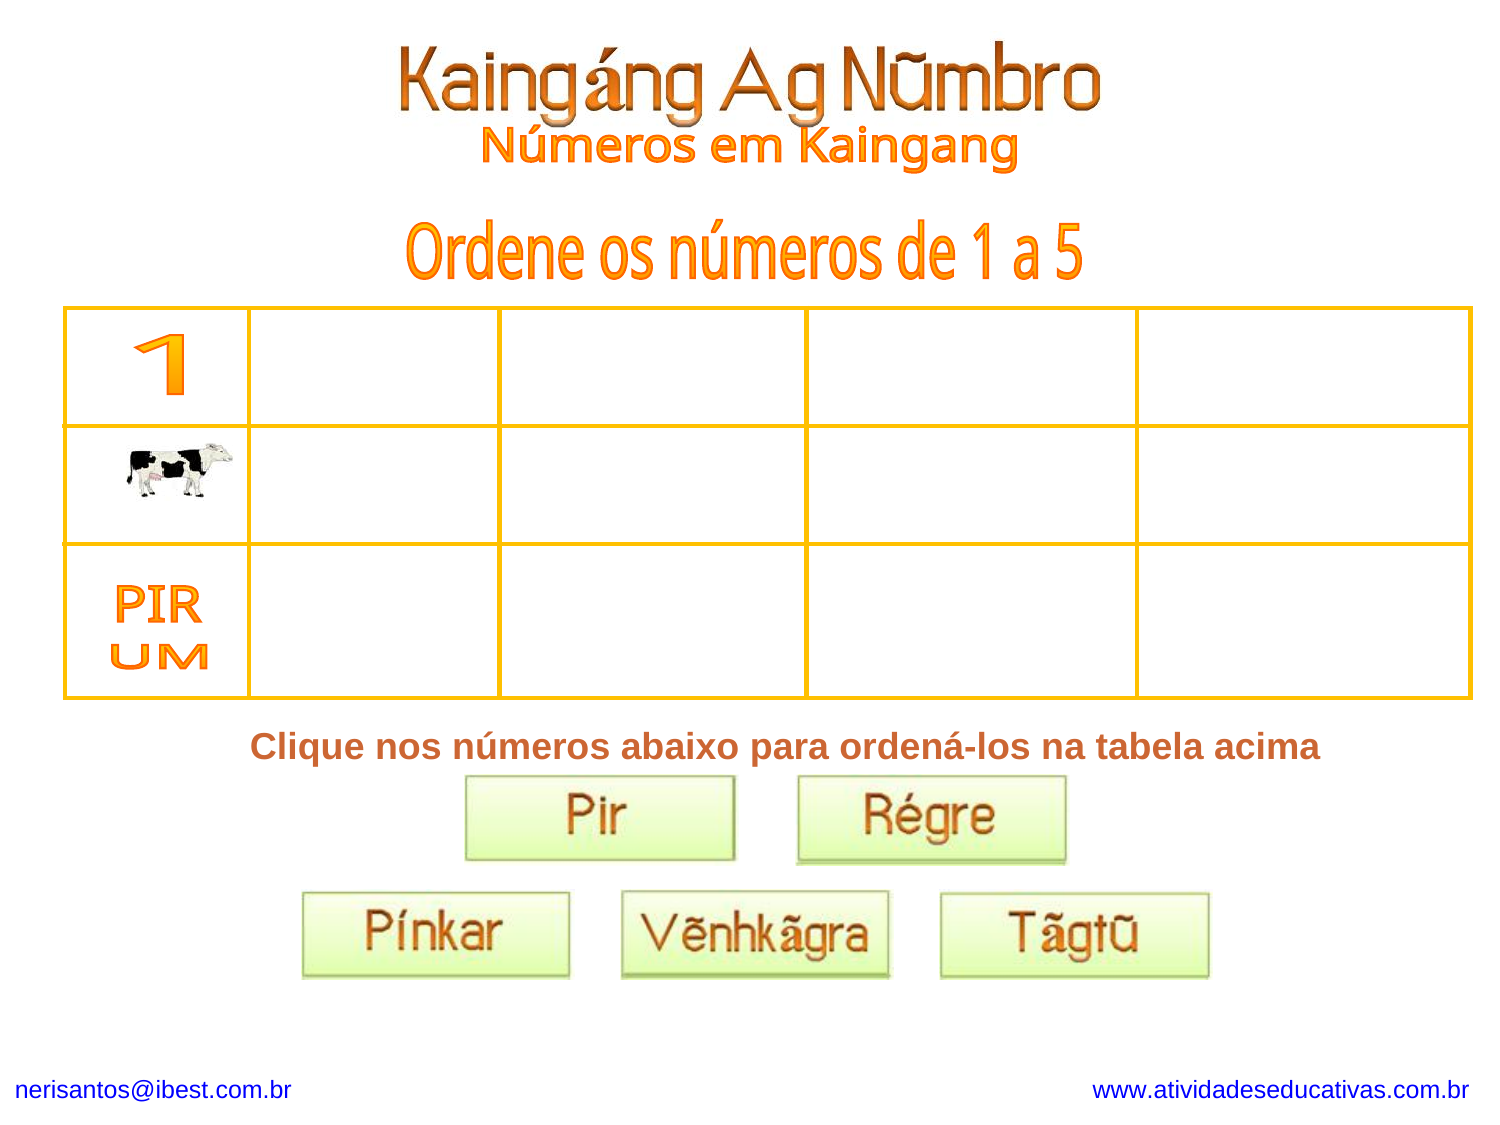

Ordene os números de 1 a 5
1
PIR
UM
Clique nos números abaixo para ordená-los na tabela acima